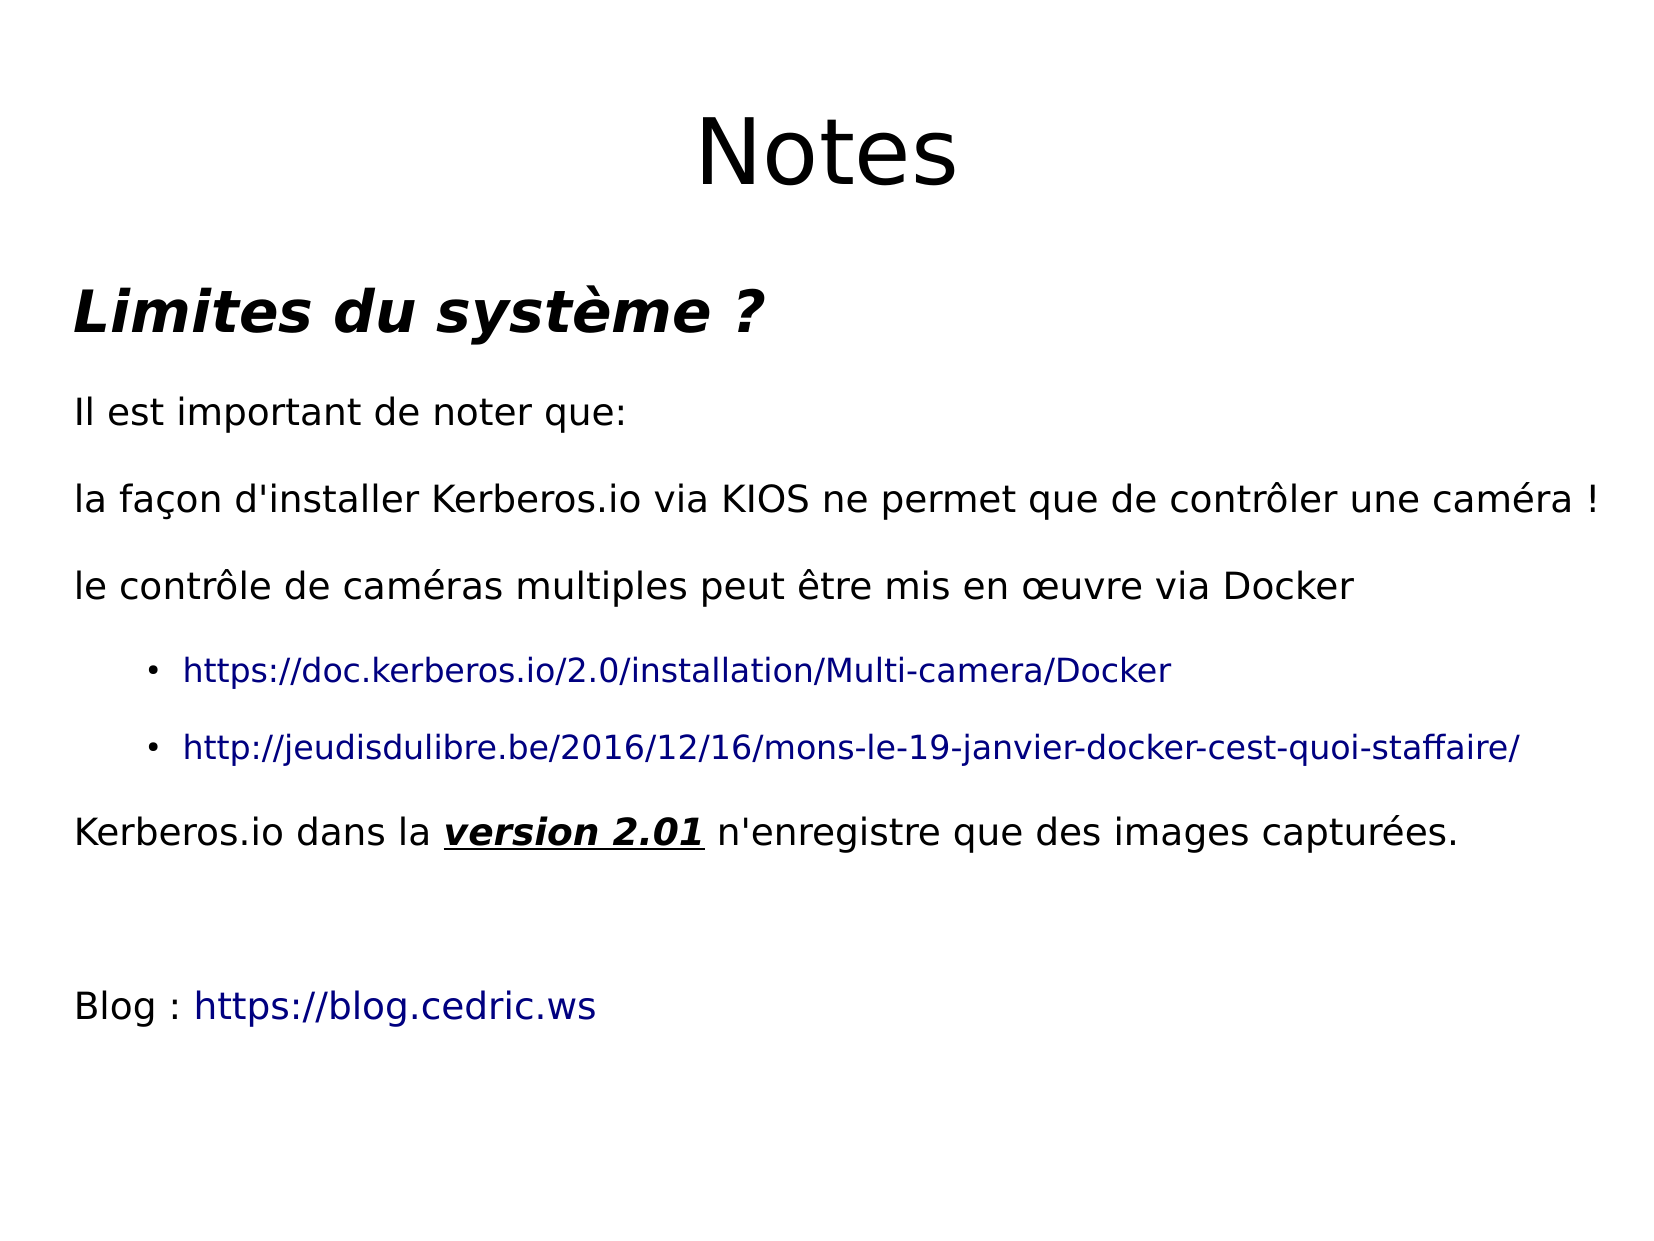

# Notes
Limites du système ?
Il est important de noter que:
la façon d'installer Kerberos.io via KIOS ne permet que de contrôler une caméra !
le contrôle de caméras multiples peut être mis en œuvre via Docker
https://doc.kerberos.io/2.0/installation/Multi-camera/Docker
http://jeudisdulibre.be/2016/12/16/mons-le-19-janvier-docker-cest-quoi-staffaire/
Kerberos.io dans la version 2.01 n'enregistre que des images capturées.
Blog : https://blog.cedric.ws